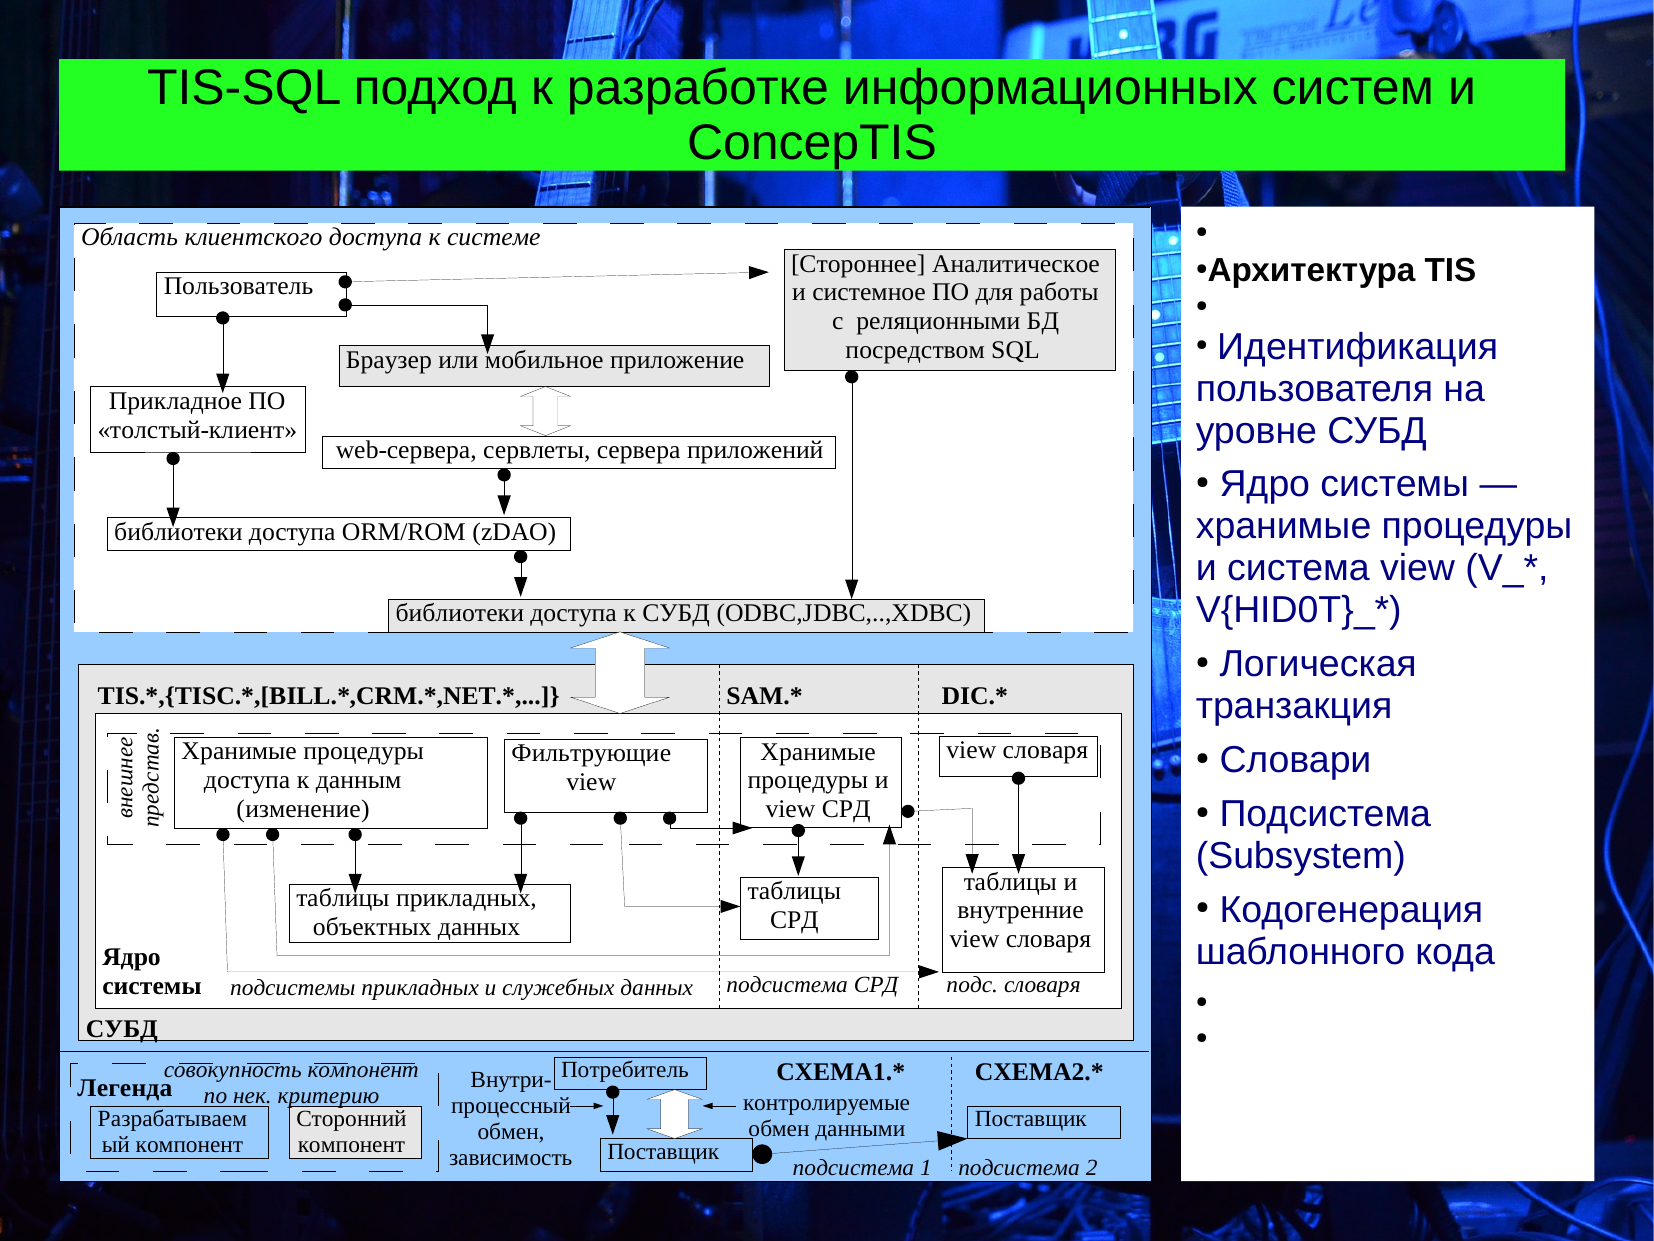

# TIS-SQL подход к разработке информационных систем и ConcepTIS
Архитектура TIS
 Идентификация пользователя на уровне СУБД
 Ядро системы — хранимые процедуры и система view (V_*, V{HID0T}_*)
 Логическая транзакция
 Словари
 Подсистема (Subsystem)
 Кодогенерация шаблонного кода